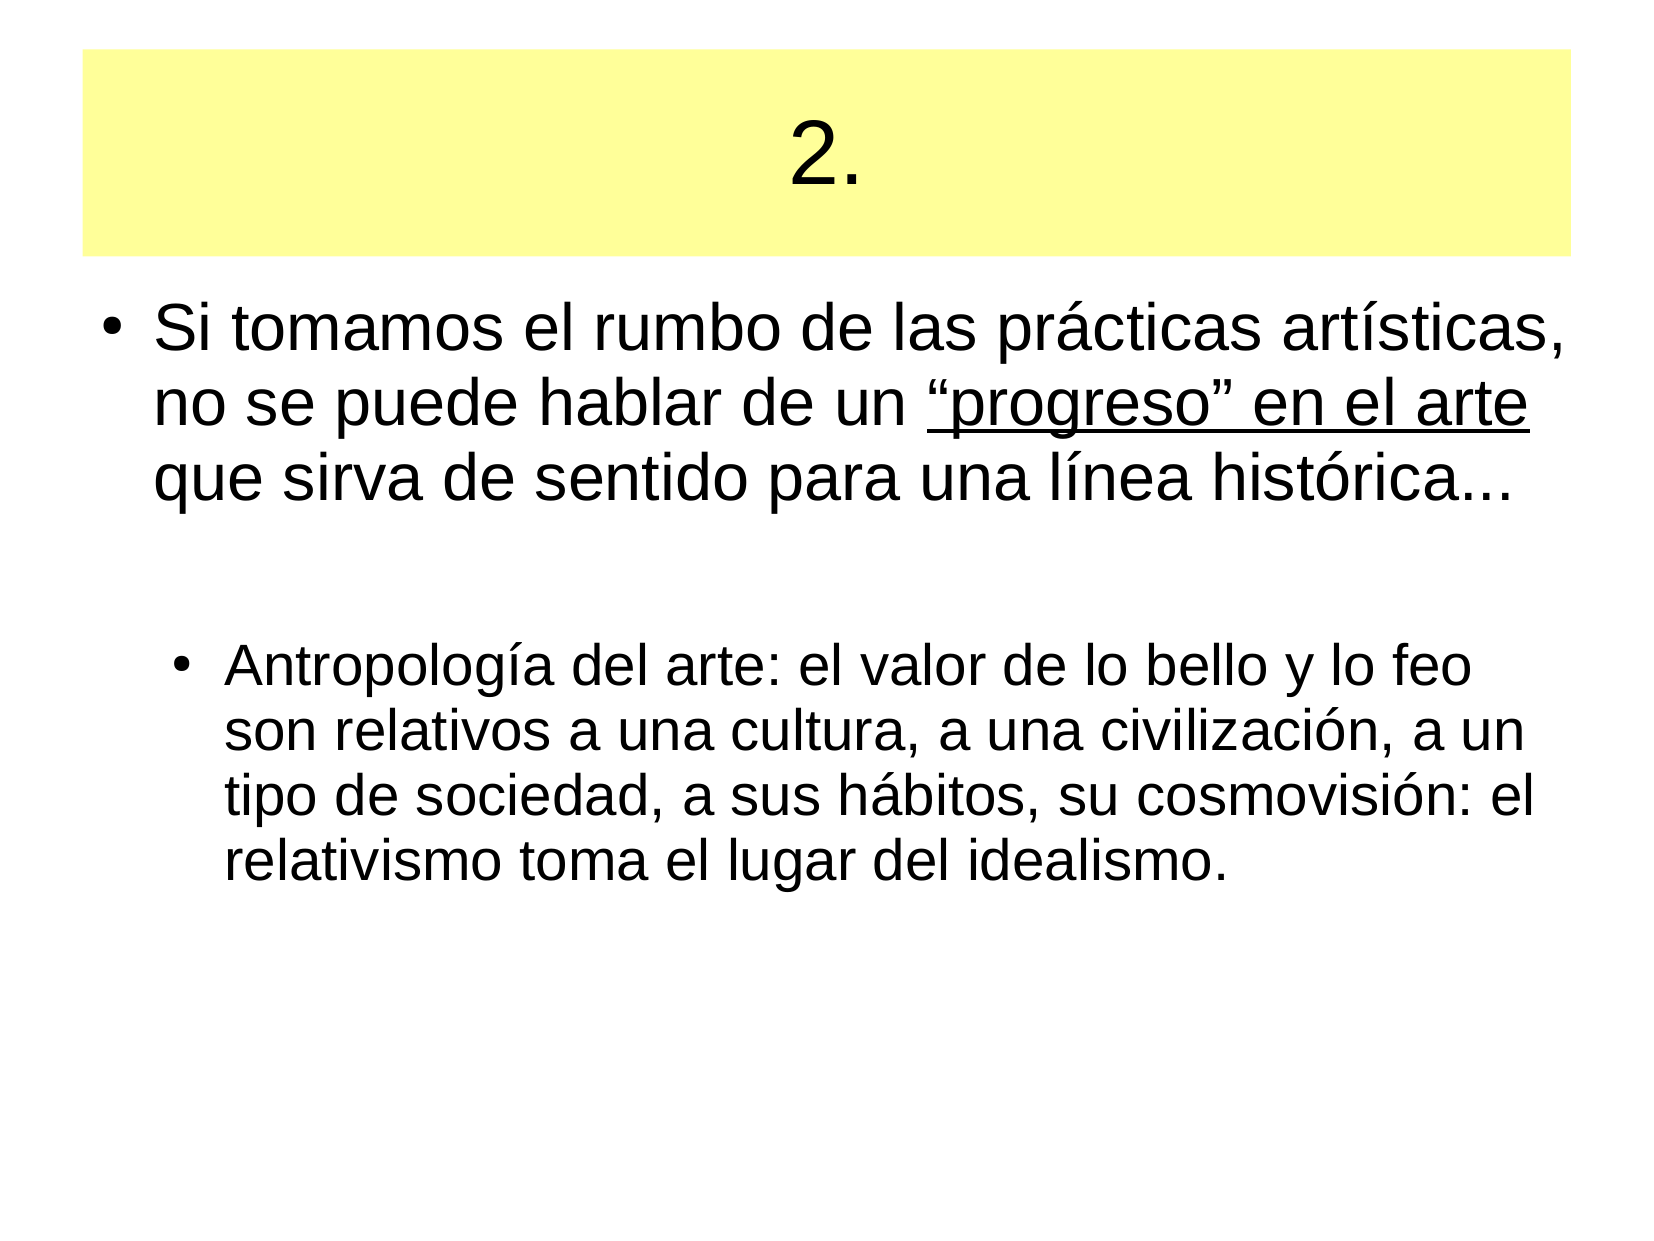

# 2.
Si tomamos el rumbo de las prácticas artísticas, no se puede hablar de un “progreso” en el arte que sirva de sentido para una línea histórica...
Antropología del arte: el valor de lo bello y lo feo son relativos a una cultura, a una civilización, a un tipo de sociedad, a sus hábitos, su cosmovisión: el relativismo toma el lugar del idealismo.